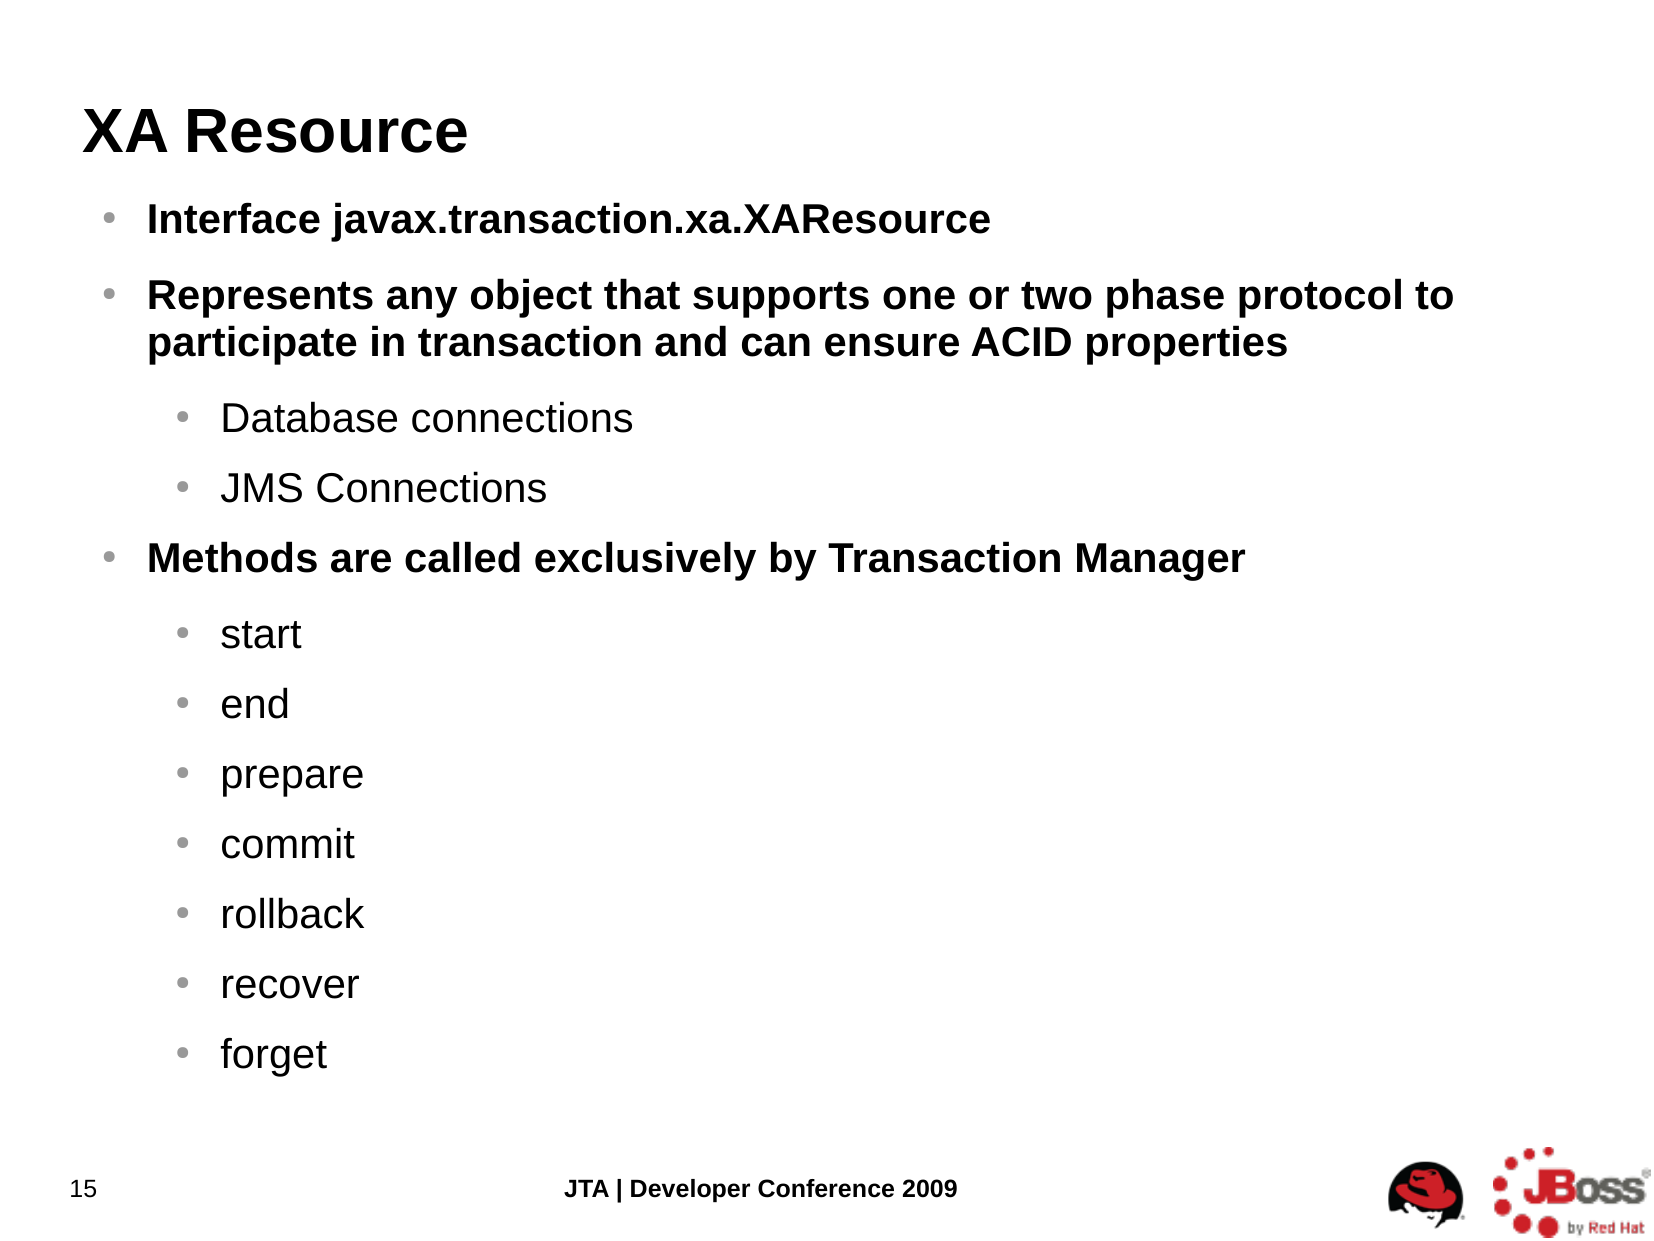

# XA Resource
Interface javax.transaction.xa.XAResource
Represents any object that supports one or two phase protocol to participate in transaction and can ensure ACID properties
Database connections
JMS Connections
Methods are called exclusively by Transaction Manager
start
end
prepare
commit
rollback
recover
forget